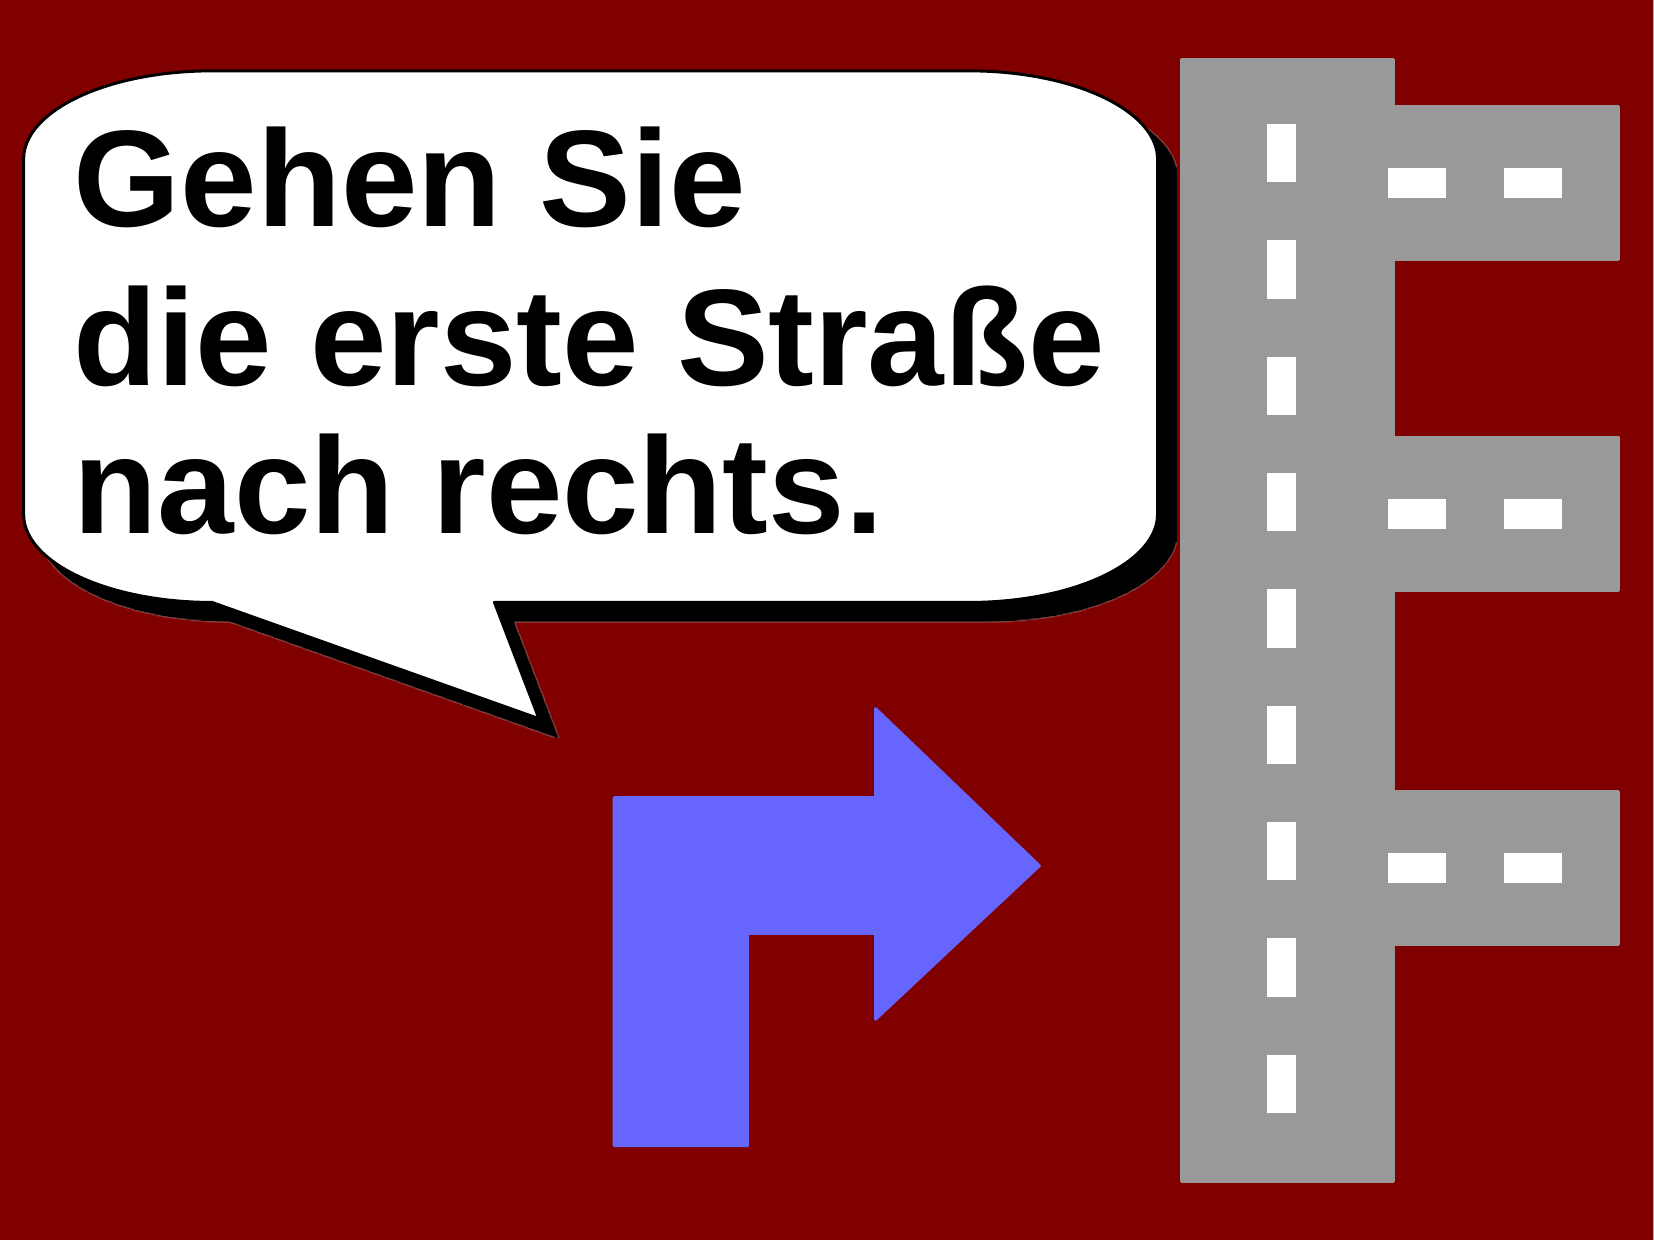

Gehen Sie
nach rechts.
die erste Straße